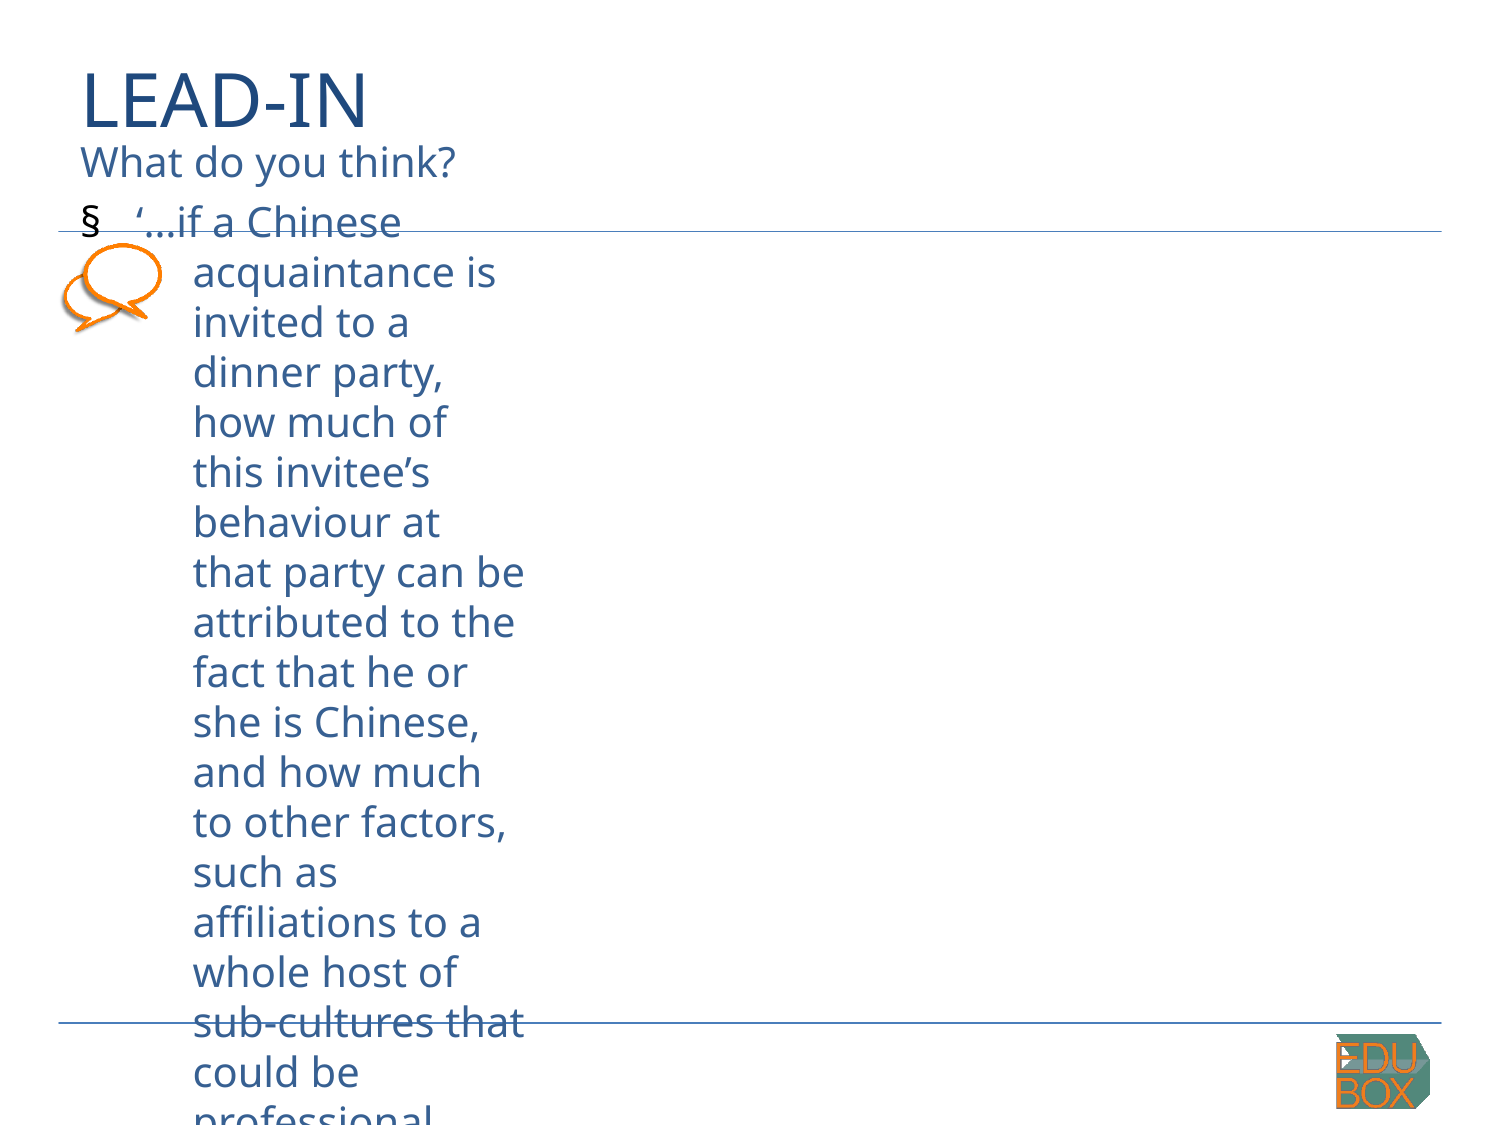

# LEAD-IN
What do you think?
‘…if a Chinese acquaintance is invited to a dinner party, how much of this invitee’s behaviour at that party can be attributed to the fact that he or she is Chinese, and how much to other factors, such as affiliations to a whole host of sub-cultures that could be professional, regional, gender-specific, generational, interest-group related or even a culture that simply relates to family, friends or the individual themselves?’ (Witchalls 2012, p.12; used by permission)